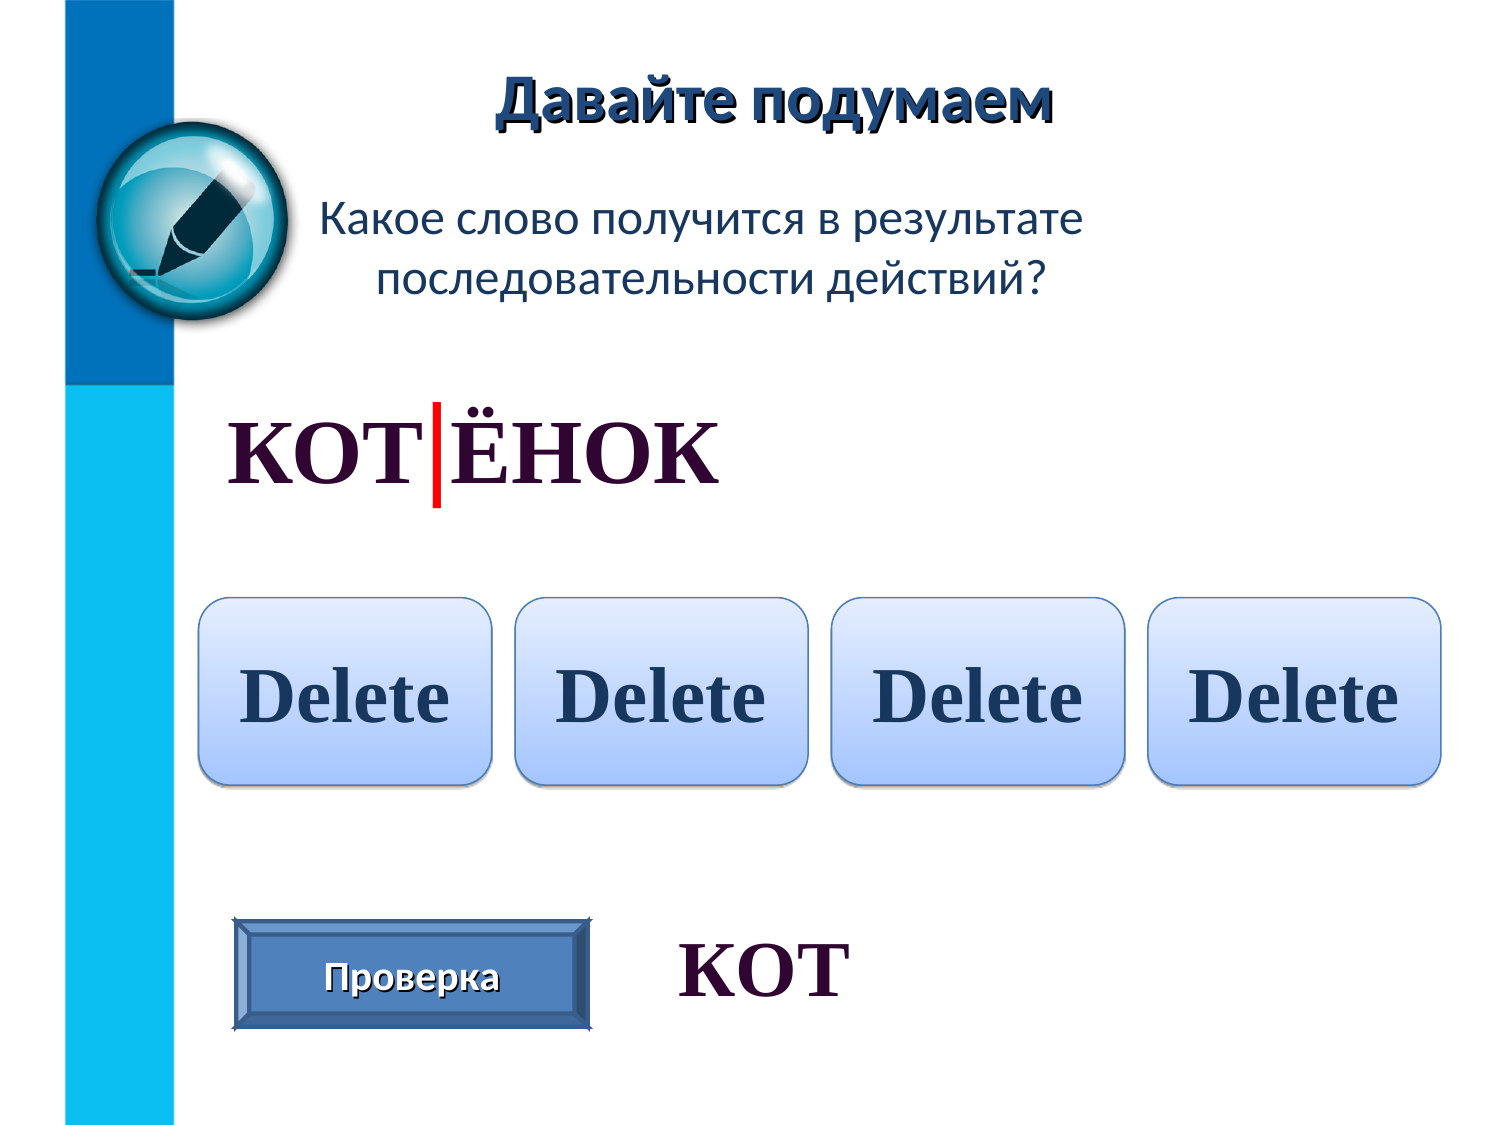

Давайте подумаем
Какое слово получится в результате последовательности действий?
# КОТ|ЁНОК
Delete
Delete
Delete
Delete
КОТ
Проверка